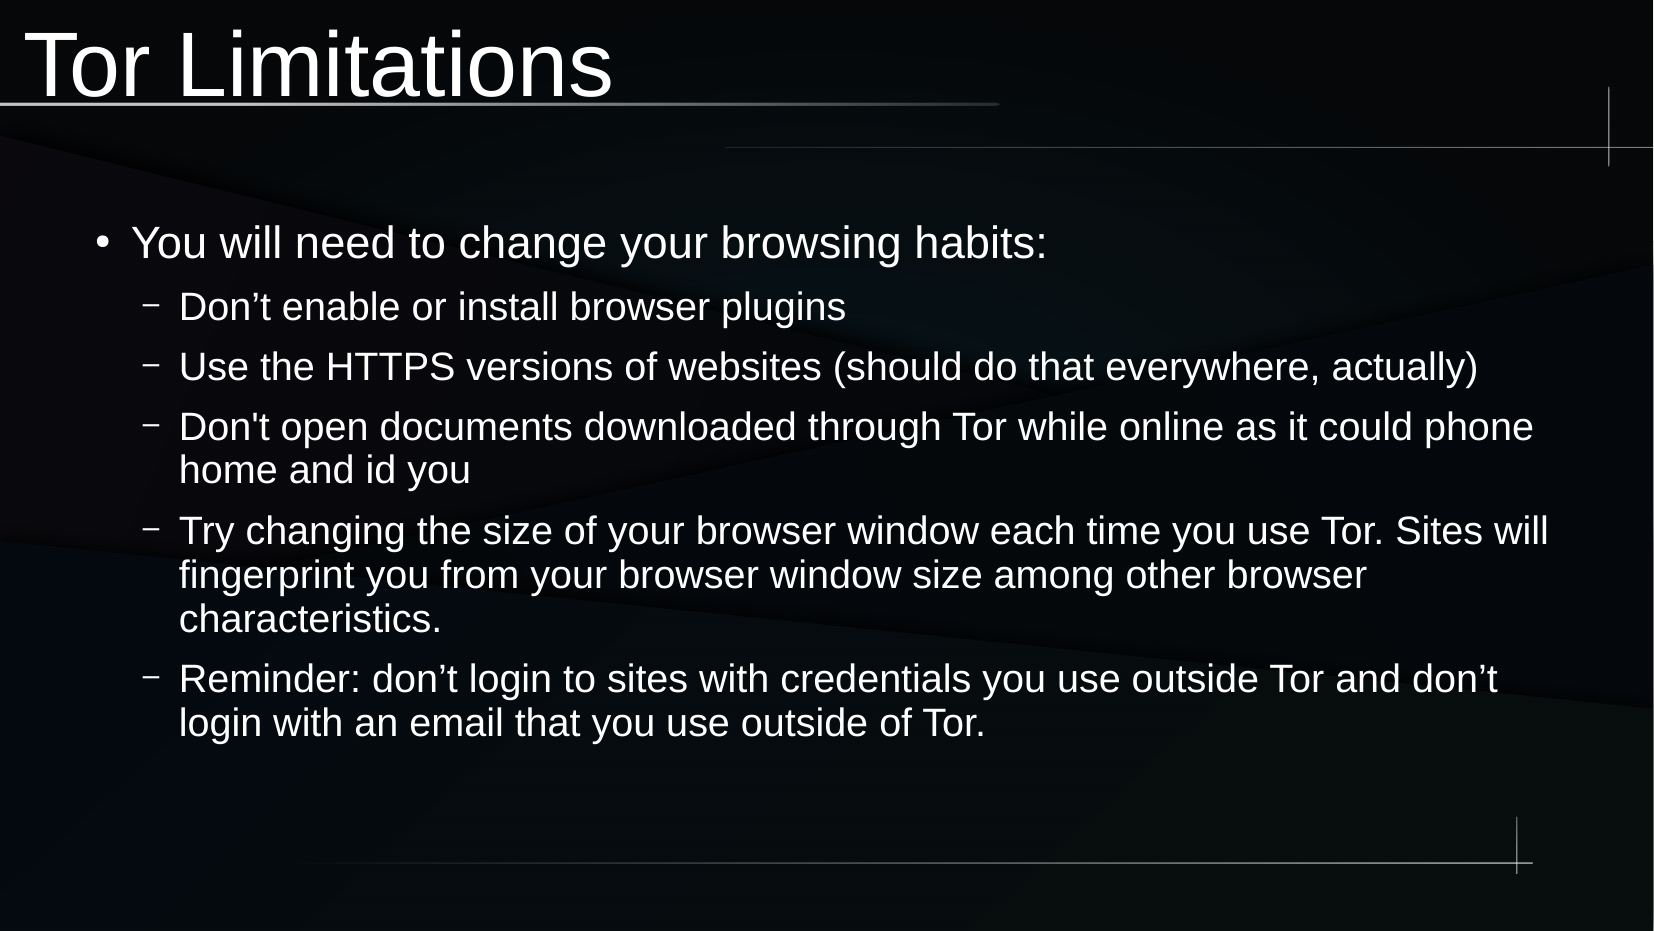

# Tor Limitations
You will need to change your browsing habits:
Don’t enable or install browser plugins
Use the HTTPS versions of websites (should do that everywhere, actually)
Don't open documents downloaded through Tor while online as it could phone home and id you
Try changing the size of your browser window each time you use Tor. Sites will fingerprint you from your browser window size among other browser characteristics.
Reminder: don’t login to sites with credentials you use outside Tor and don’t login with an email that you use outside of Tor.